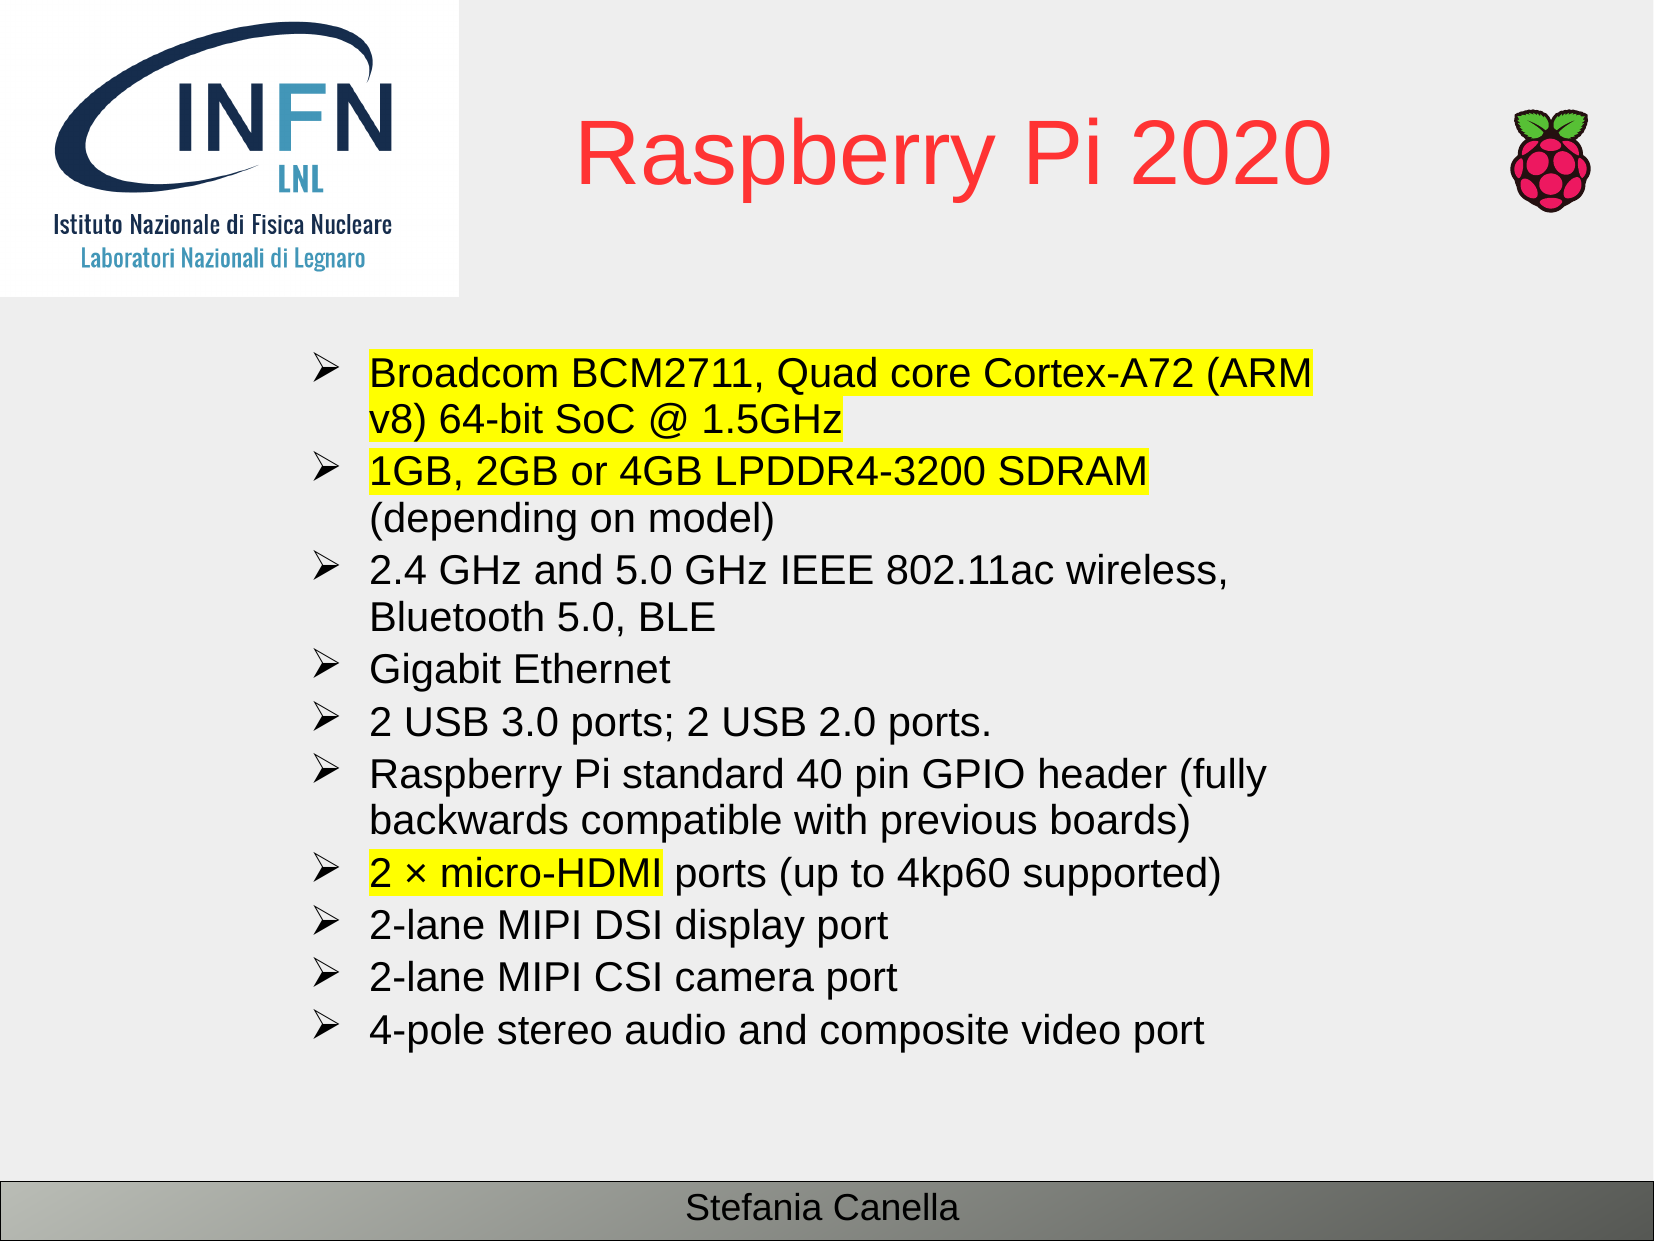

# Raspberry Pi 2020
Broadcom BCM2711, Quad core Cortex-A72 (ARM v8) 64-bit SoC @ 1.5GHz
1GB, 2GB or 4GB LPDDR4-3200 SDRAM (depending on model)
2.4 GHz and 5.0 GHz IEEE 802.11ac wireless, Bluetooth 5.0, BLE
Gigabit Ethernet
2 USB 3.0 ports; 2 USB 2.0 ports.
Raspberry Pi standard 40 pin GPIO header (fully backwards compatible with previous boards)
2 × micro-HDMI ports (up to 4kp60 supported)
2-lane MIPI DSI display port
2-lane MIPI CSI camera port
4-pole stereo audio and composite video port
Stefania Canella